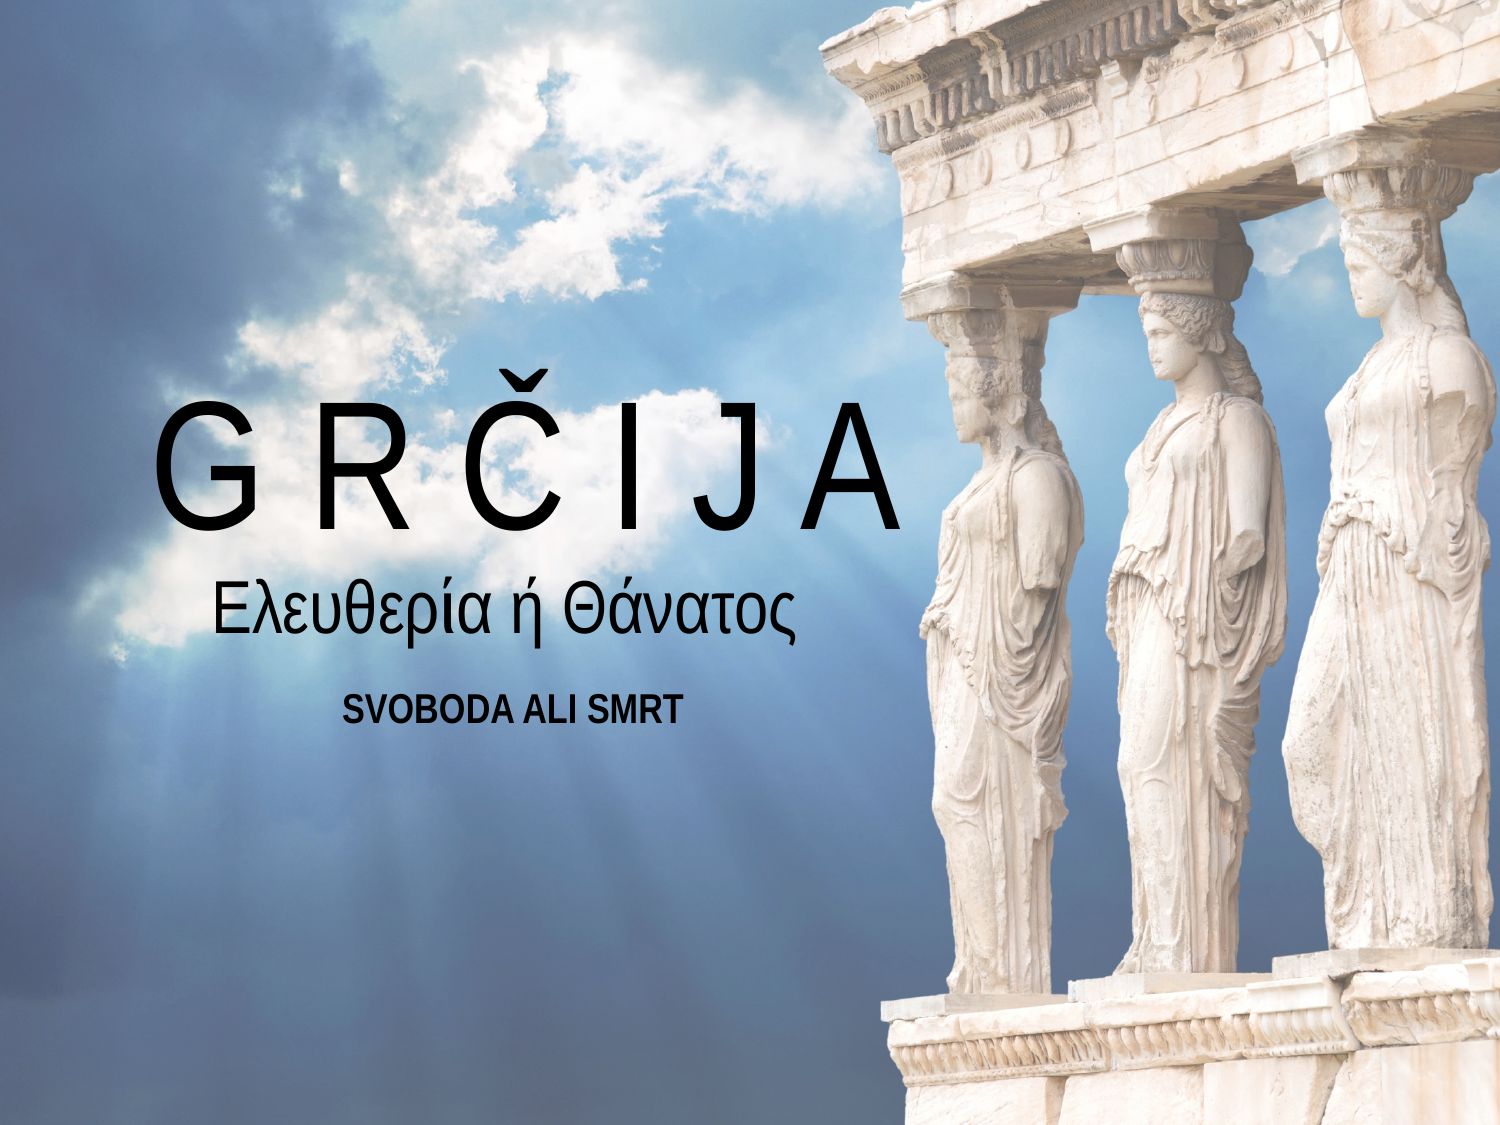

# G R Č I J A
Ελευθερία ή Θάνατος
 SVOBODA ALI SMRT